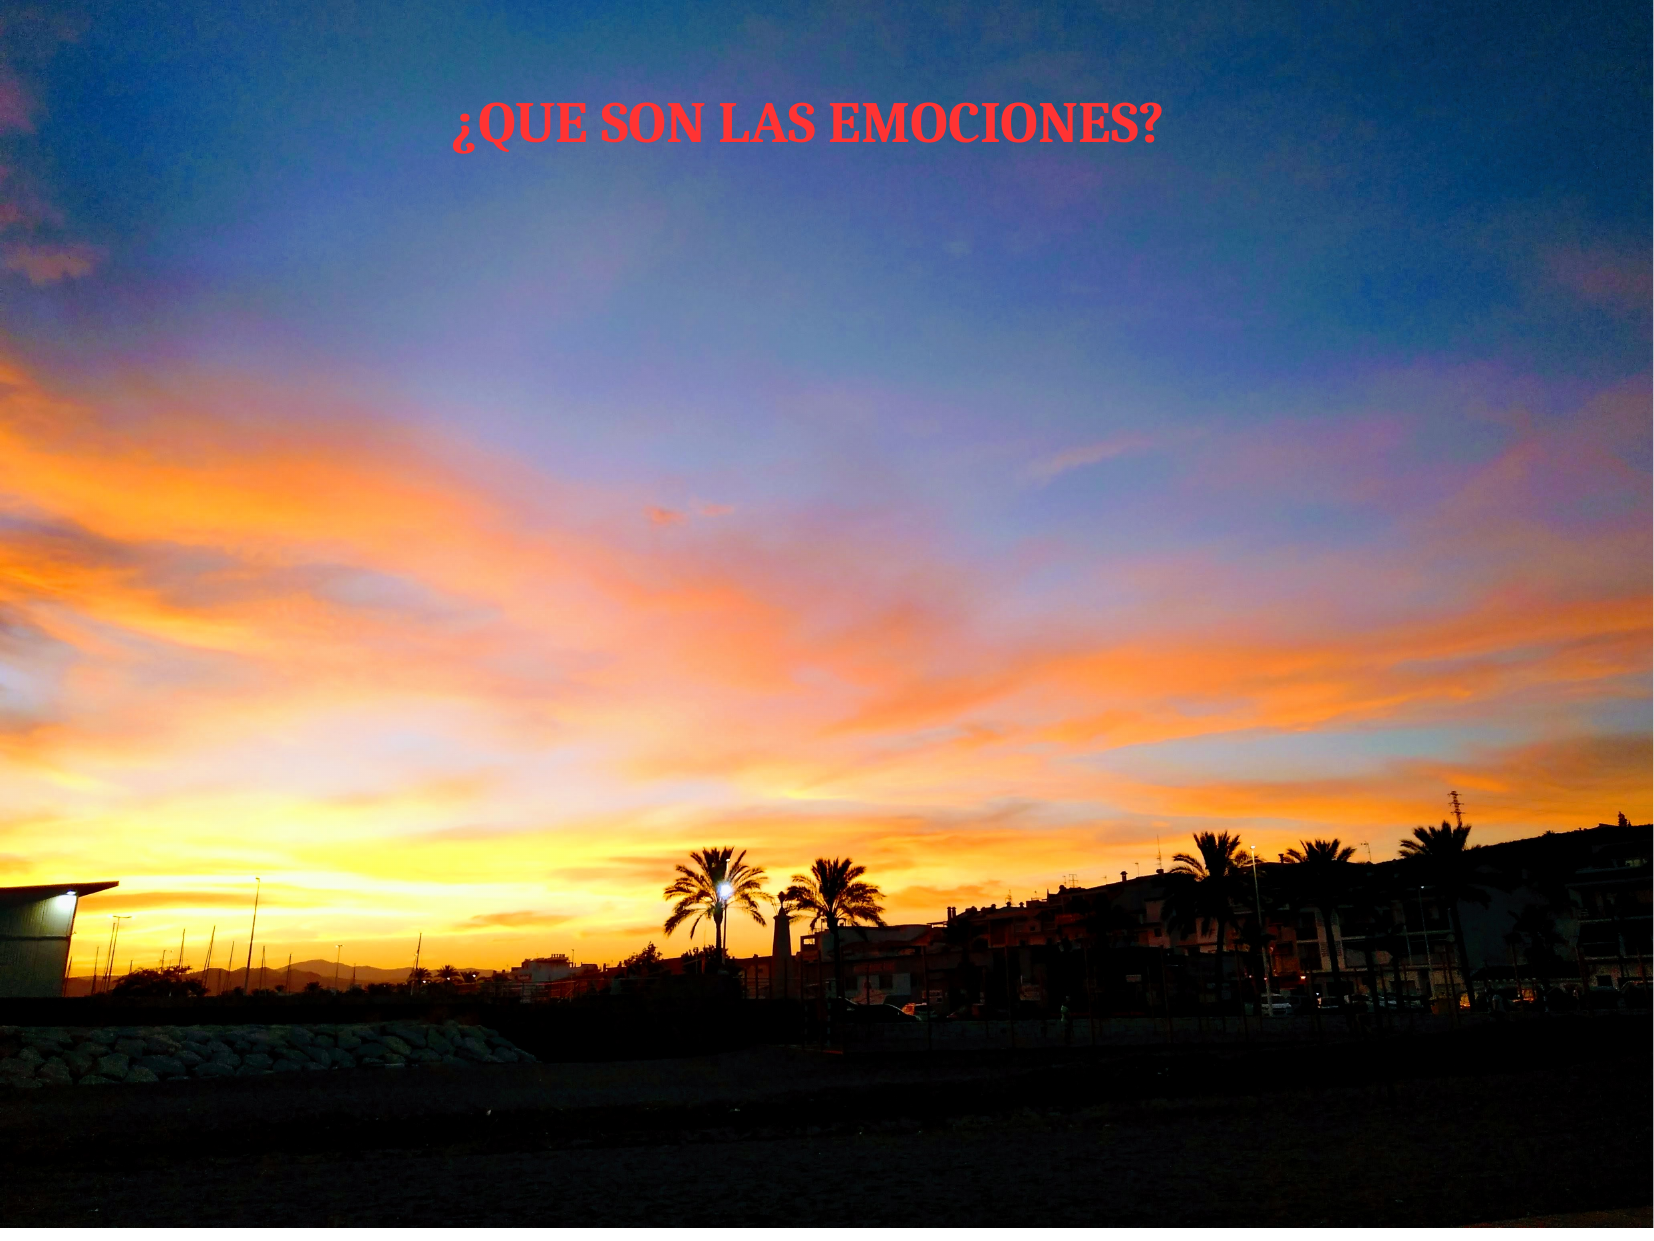

# ¿QUE SON LAS EMOCIONES?
¿QUE SON LAS EMOCIONES?